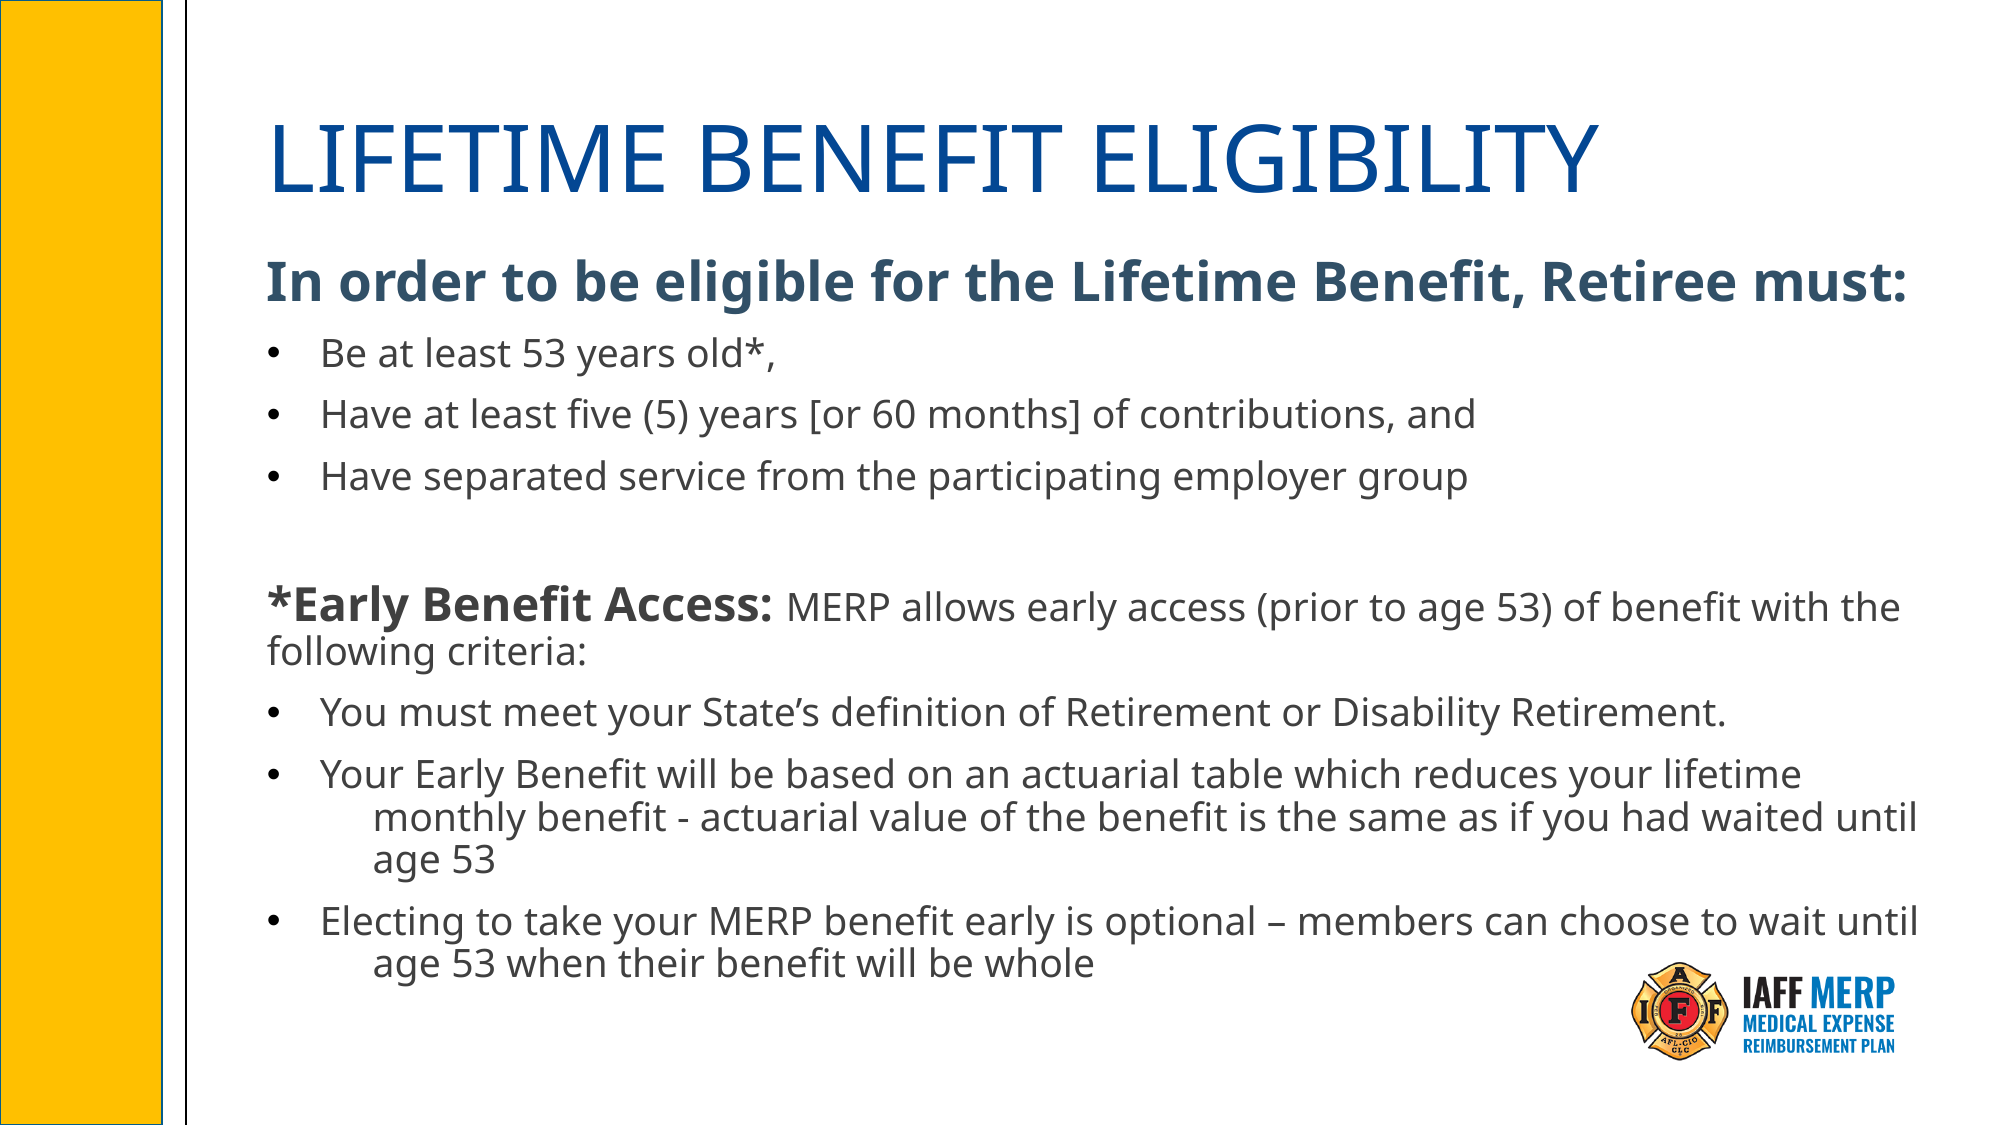

# Lifetime benefit eligibility
In order to be eligible for the Lifetime Benefit, Retiree must:
Be at least 53 years old*,
Have at least five (5) years [or 60 months] of contributions, and
Have separated service from the participating employer group
*Early Benefit Access: MERP allows early access (prior to age 53) of benefit with the following criteria:
You must meet your State’s definition of Retirement or Disability Retirement.
Your Early Benefit will be based on an actuarial table which reduces your lifetime monthly benefit - actuarial value of the benefit is the same as if you had waited until age 53
Electing to take your MERP benefit early is optional – members can choose to wait until age 53 when their benefit will be whole